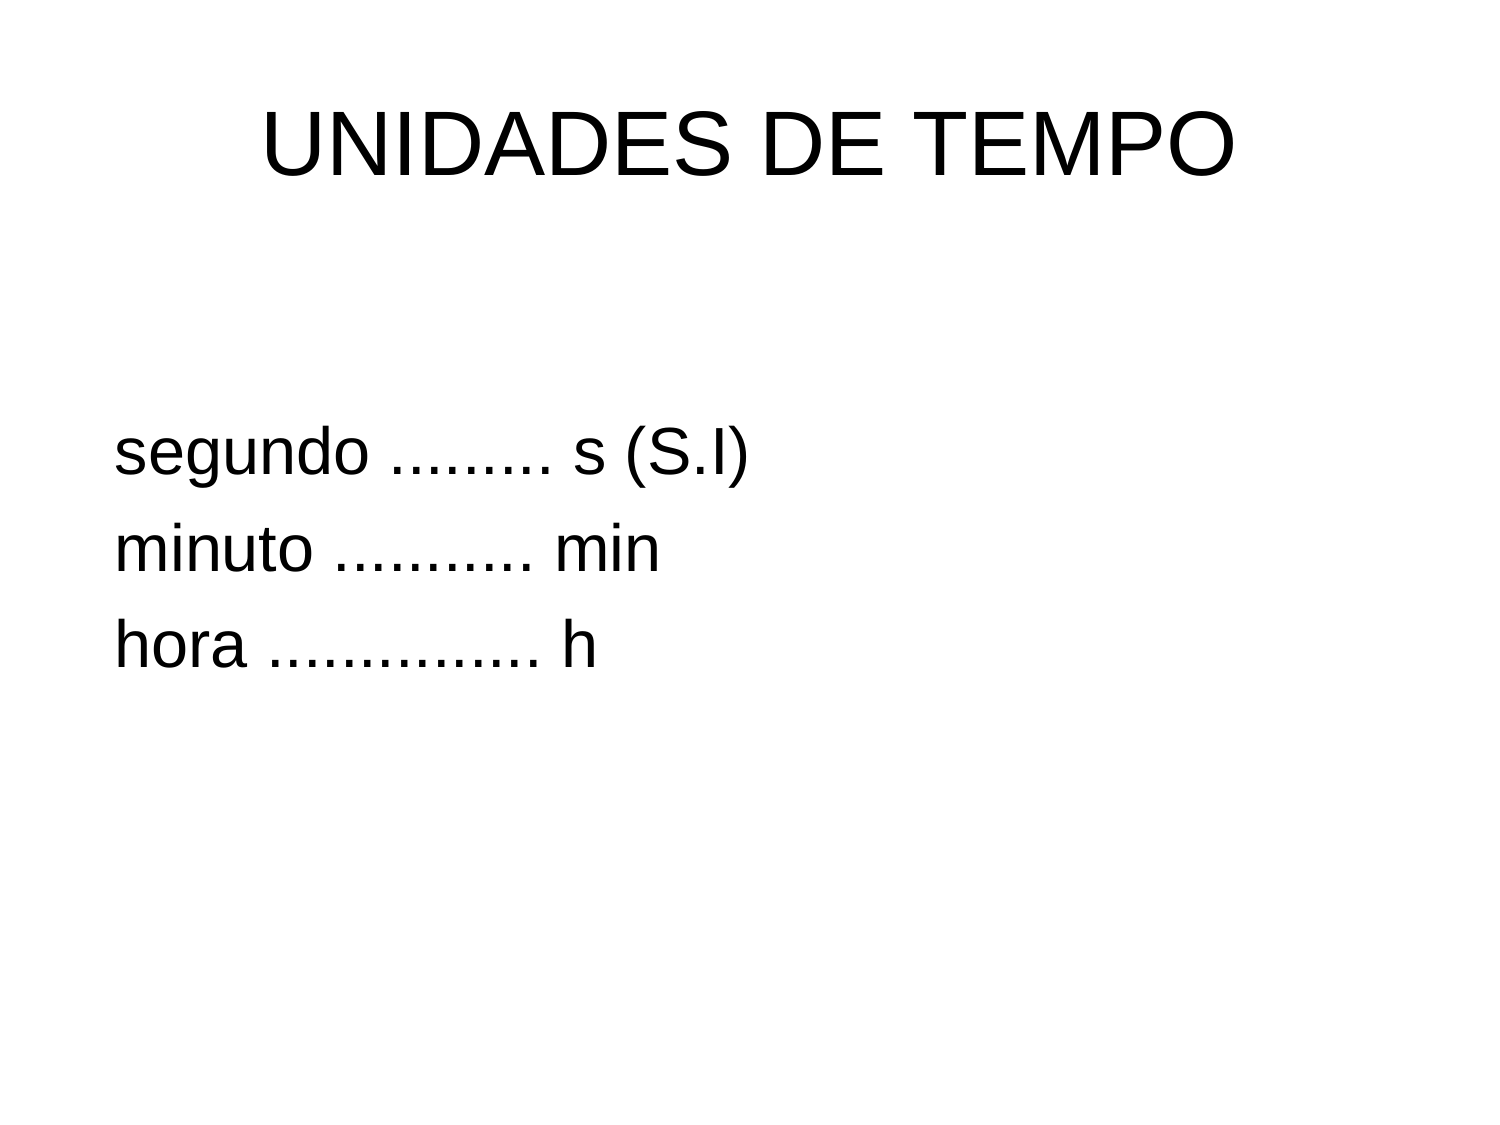

# UNIDADES DE TEMPO
segundo ......... s (S.I)
minuto ........... min
hora ............... h